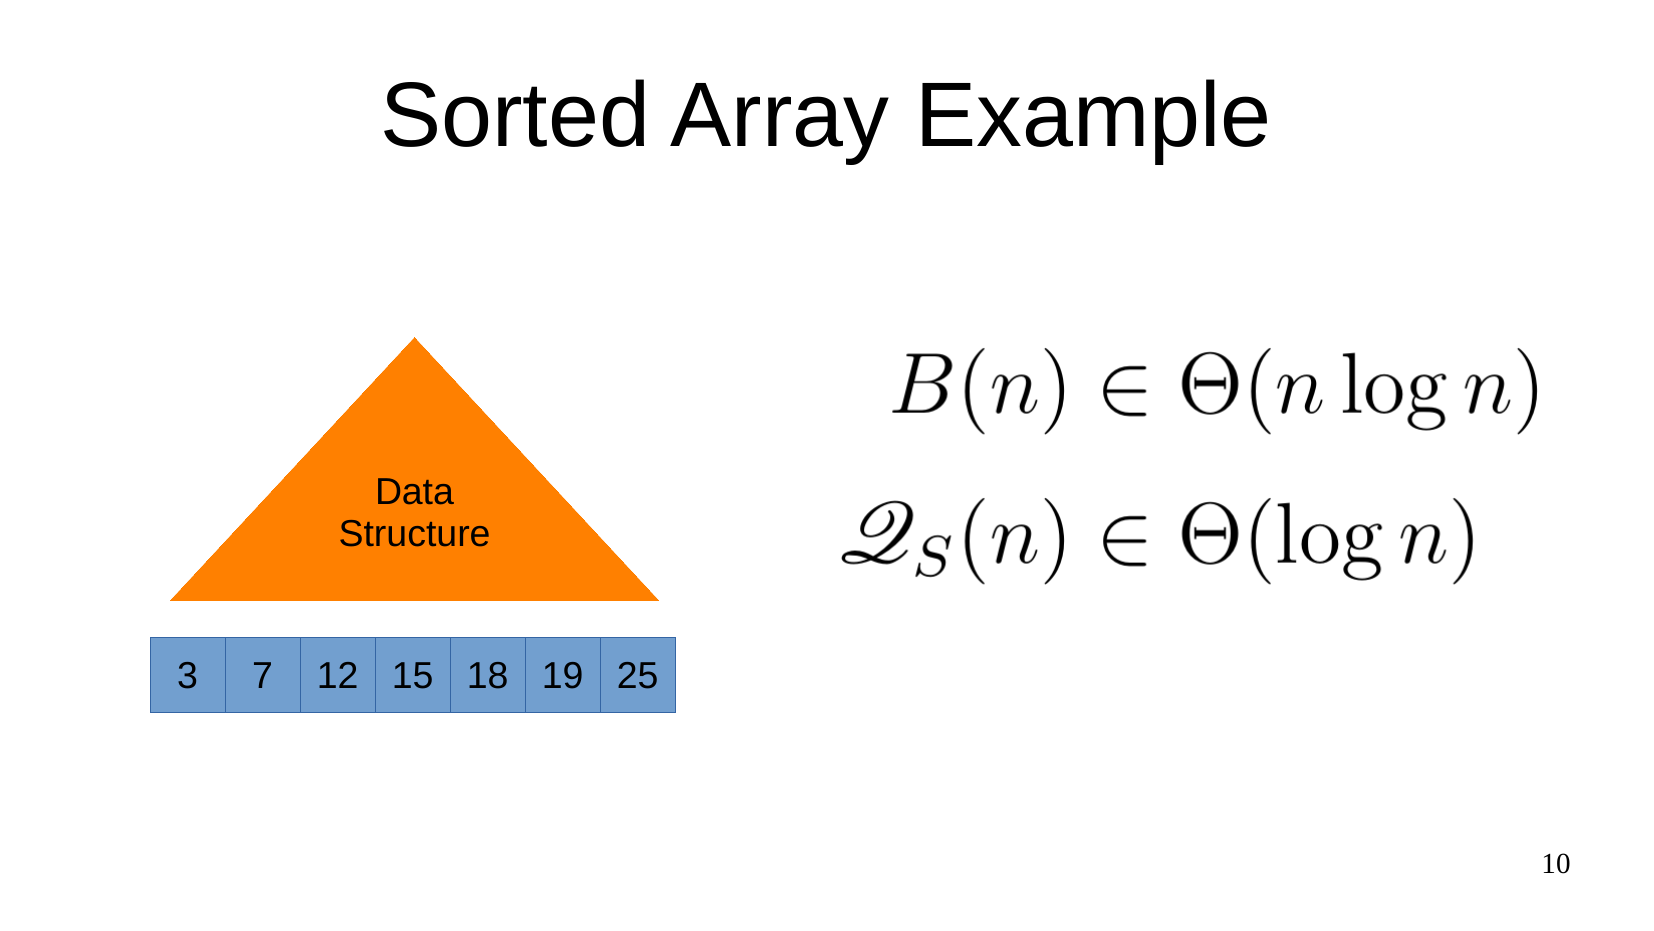

# Sorted Array Example
Data Structure
3
7
12
15
18
19
25
10